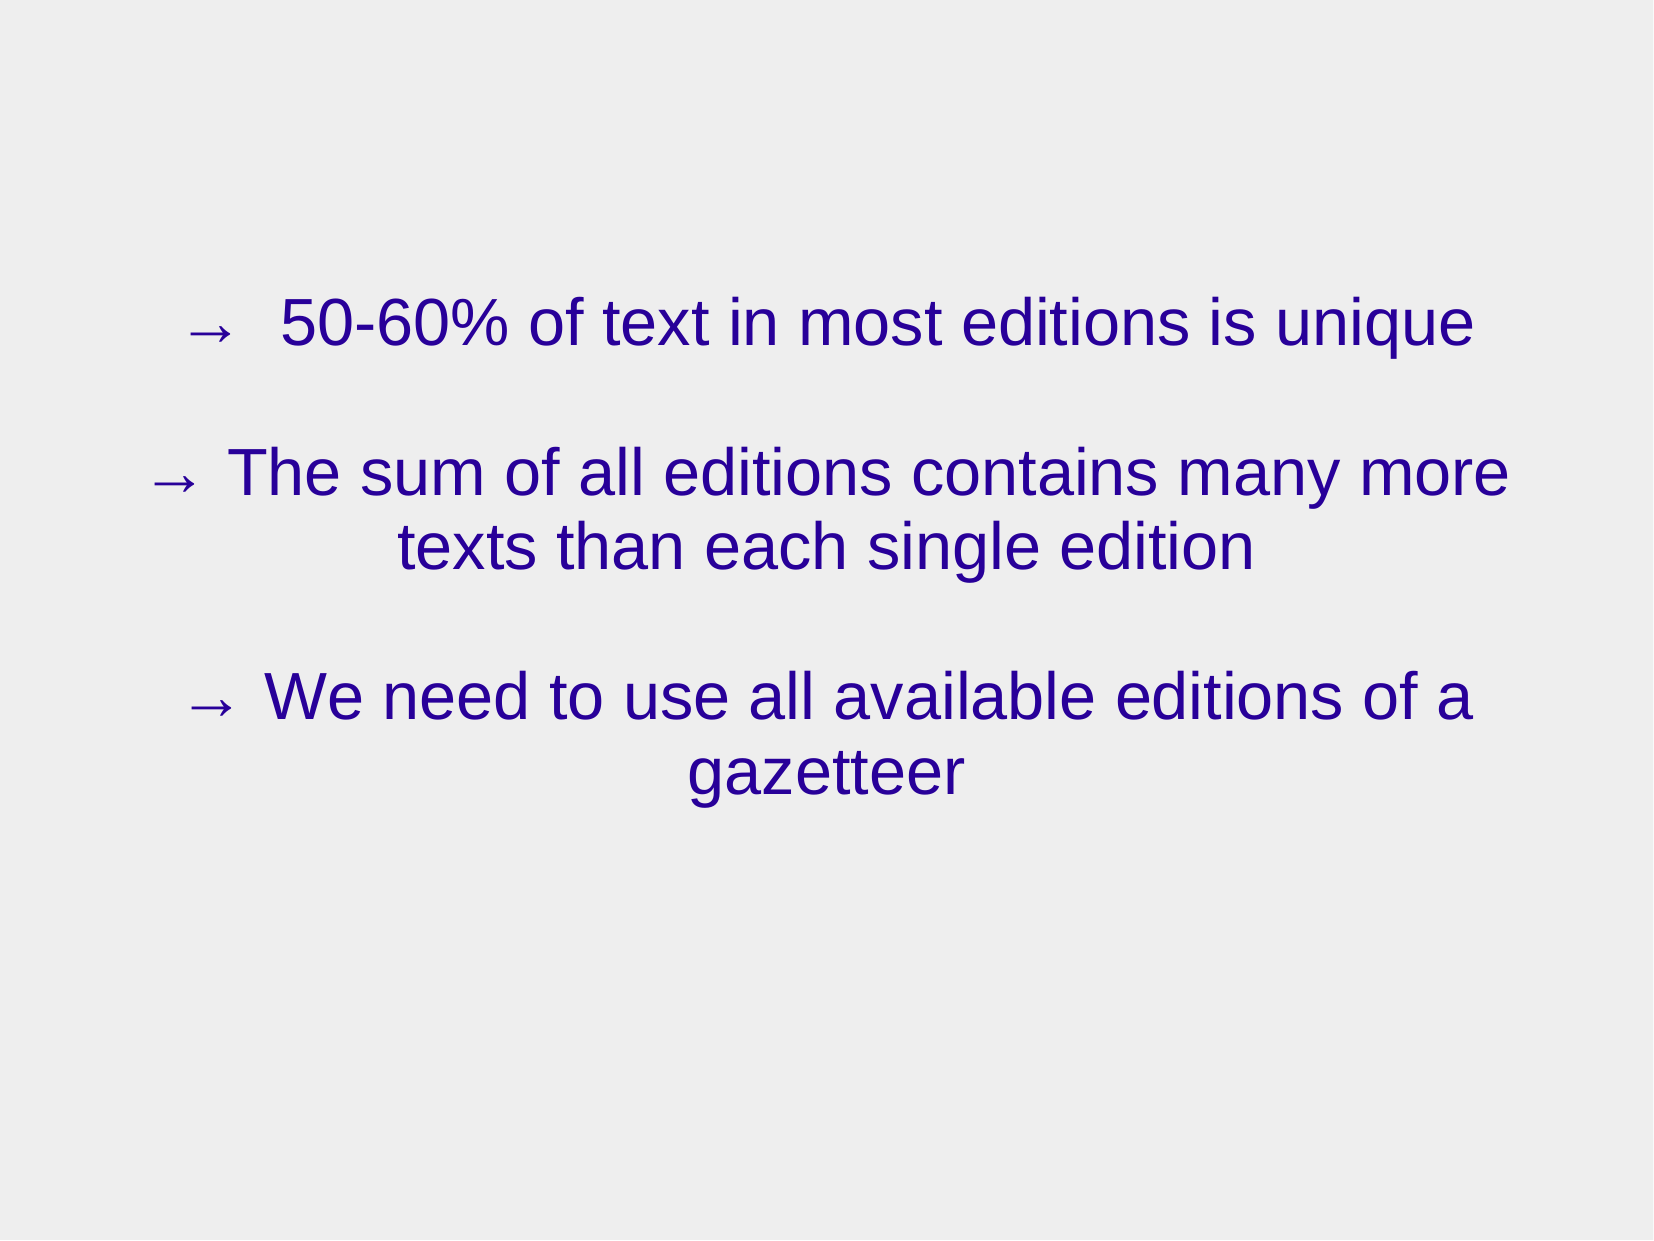

# → 50-60% of text in most editions is unique
→ The sum of all editions contains many more texts than each single edition
→ We need to use all available editions of a gazetteer